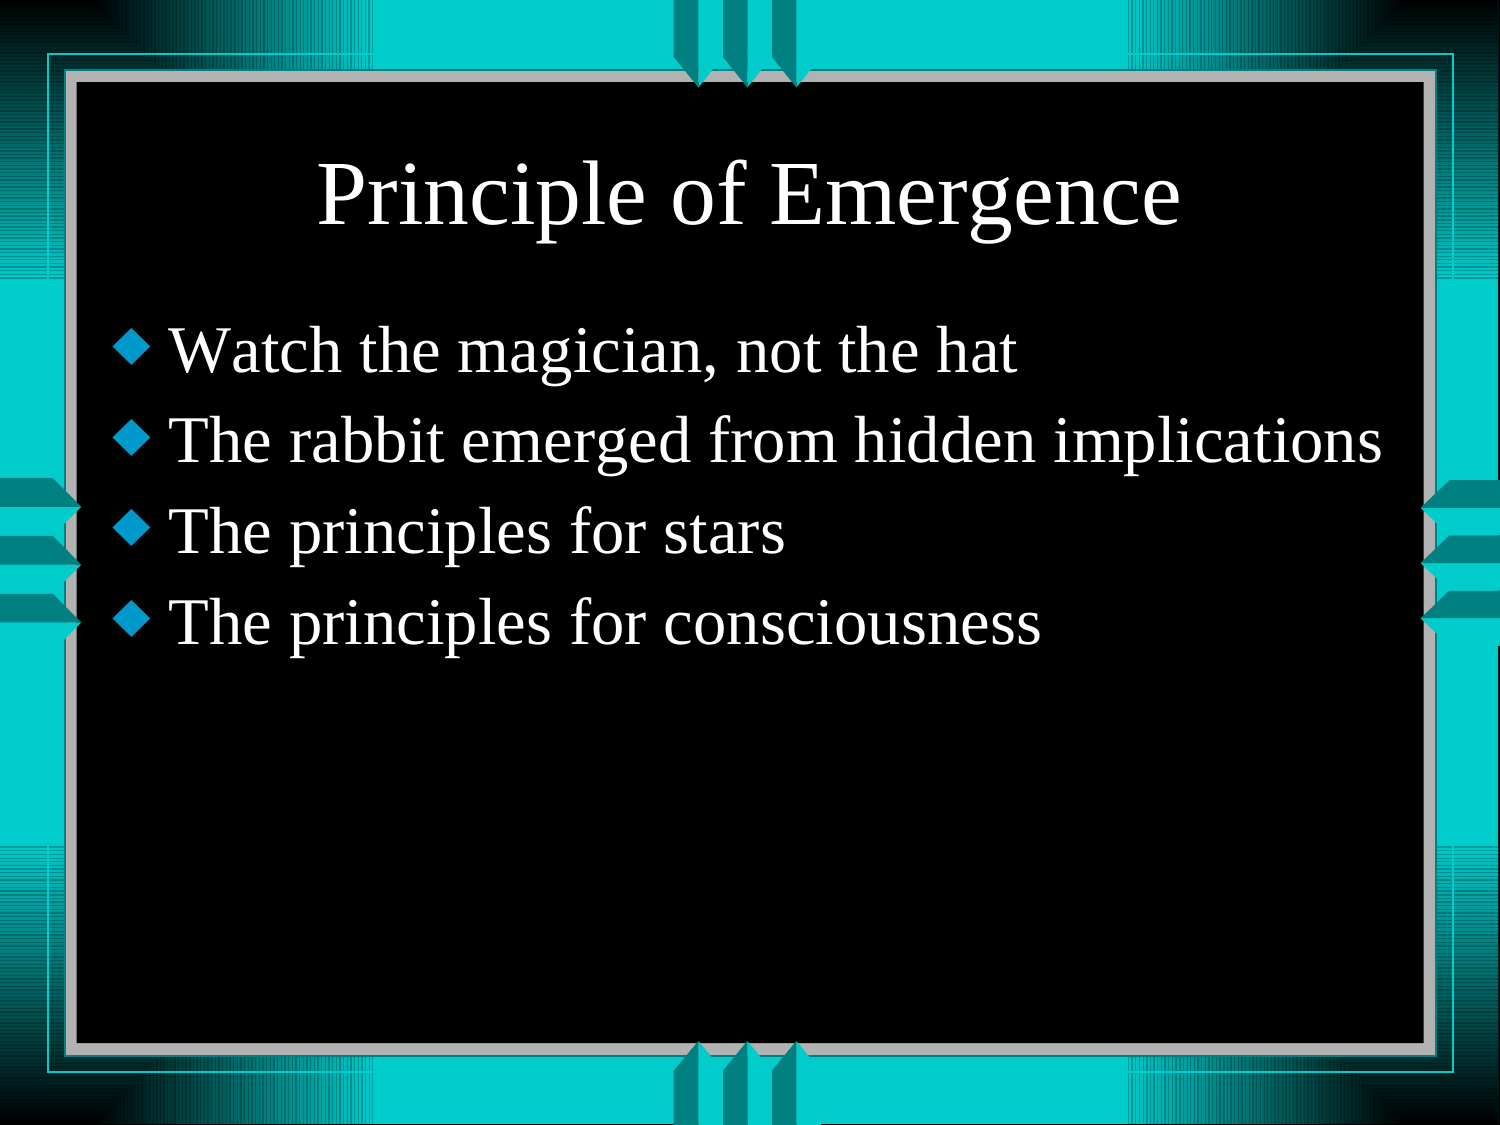

# Principle of Emergence
Watch the magician, not the hat
The rabbit emerged from hidden implications
The principles for stars
The principles for consciousness